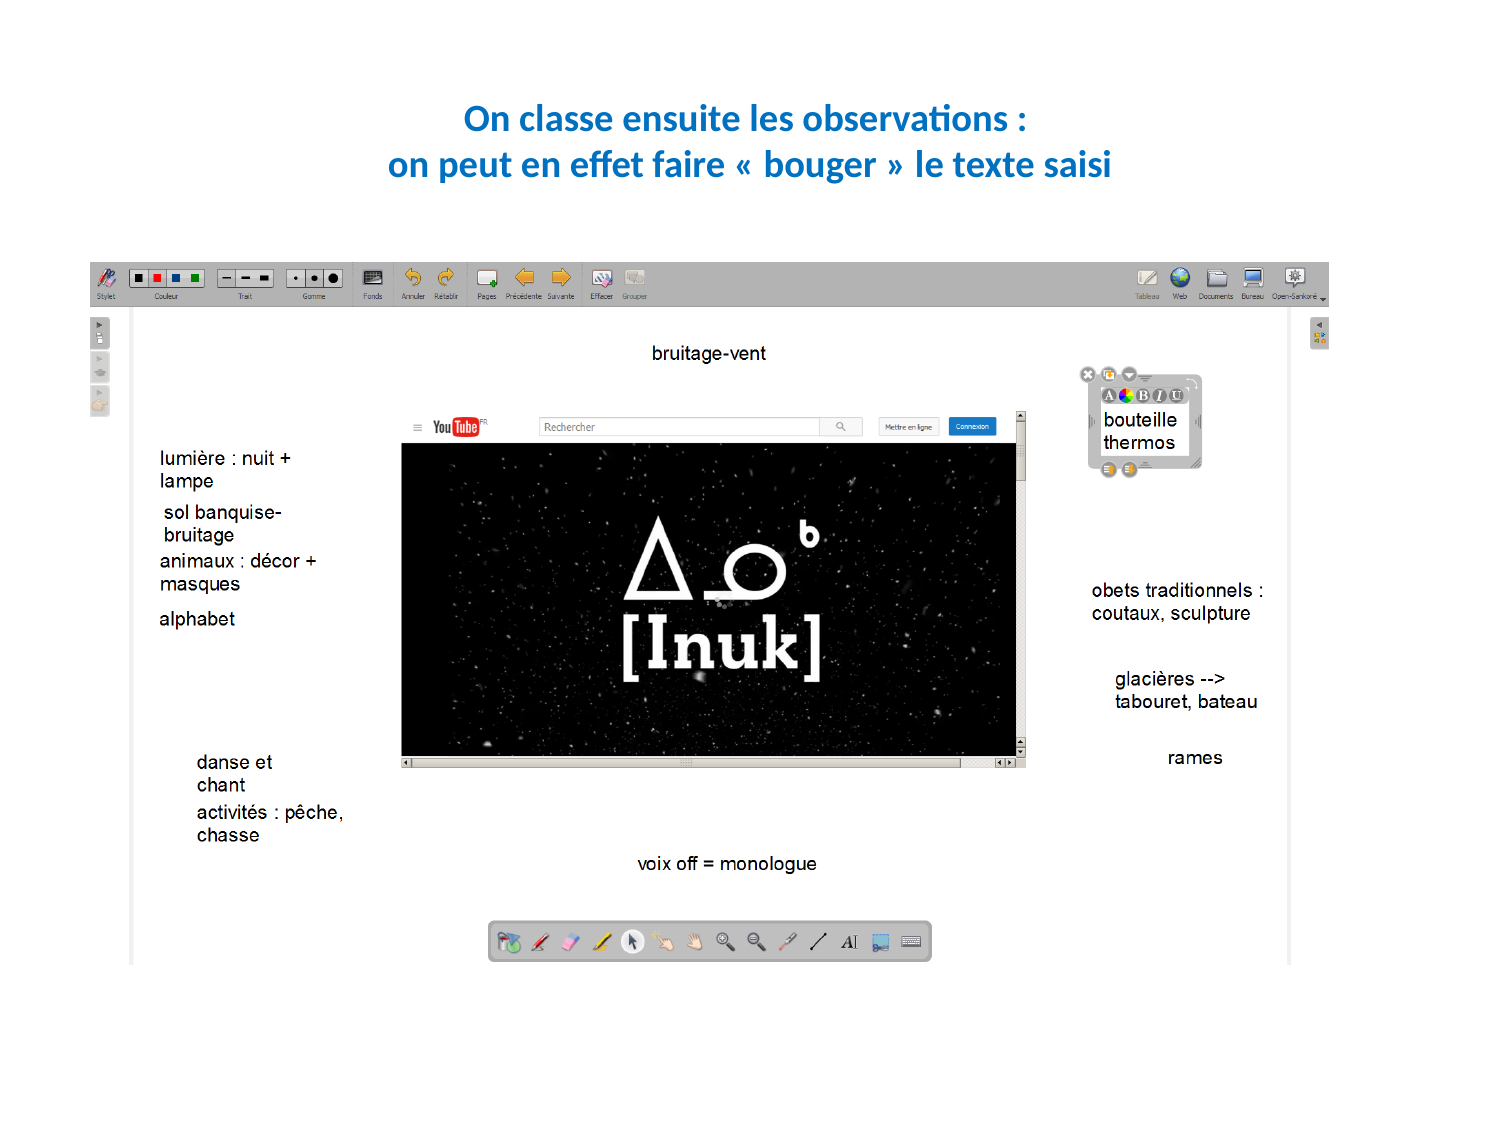

# On classe ensuite les observations : on peut en effet faire « bouger » le texte saisi